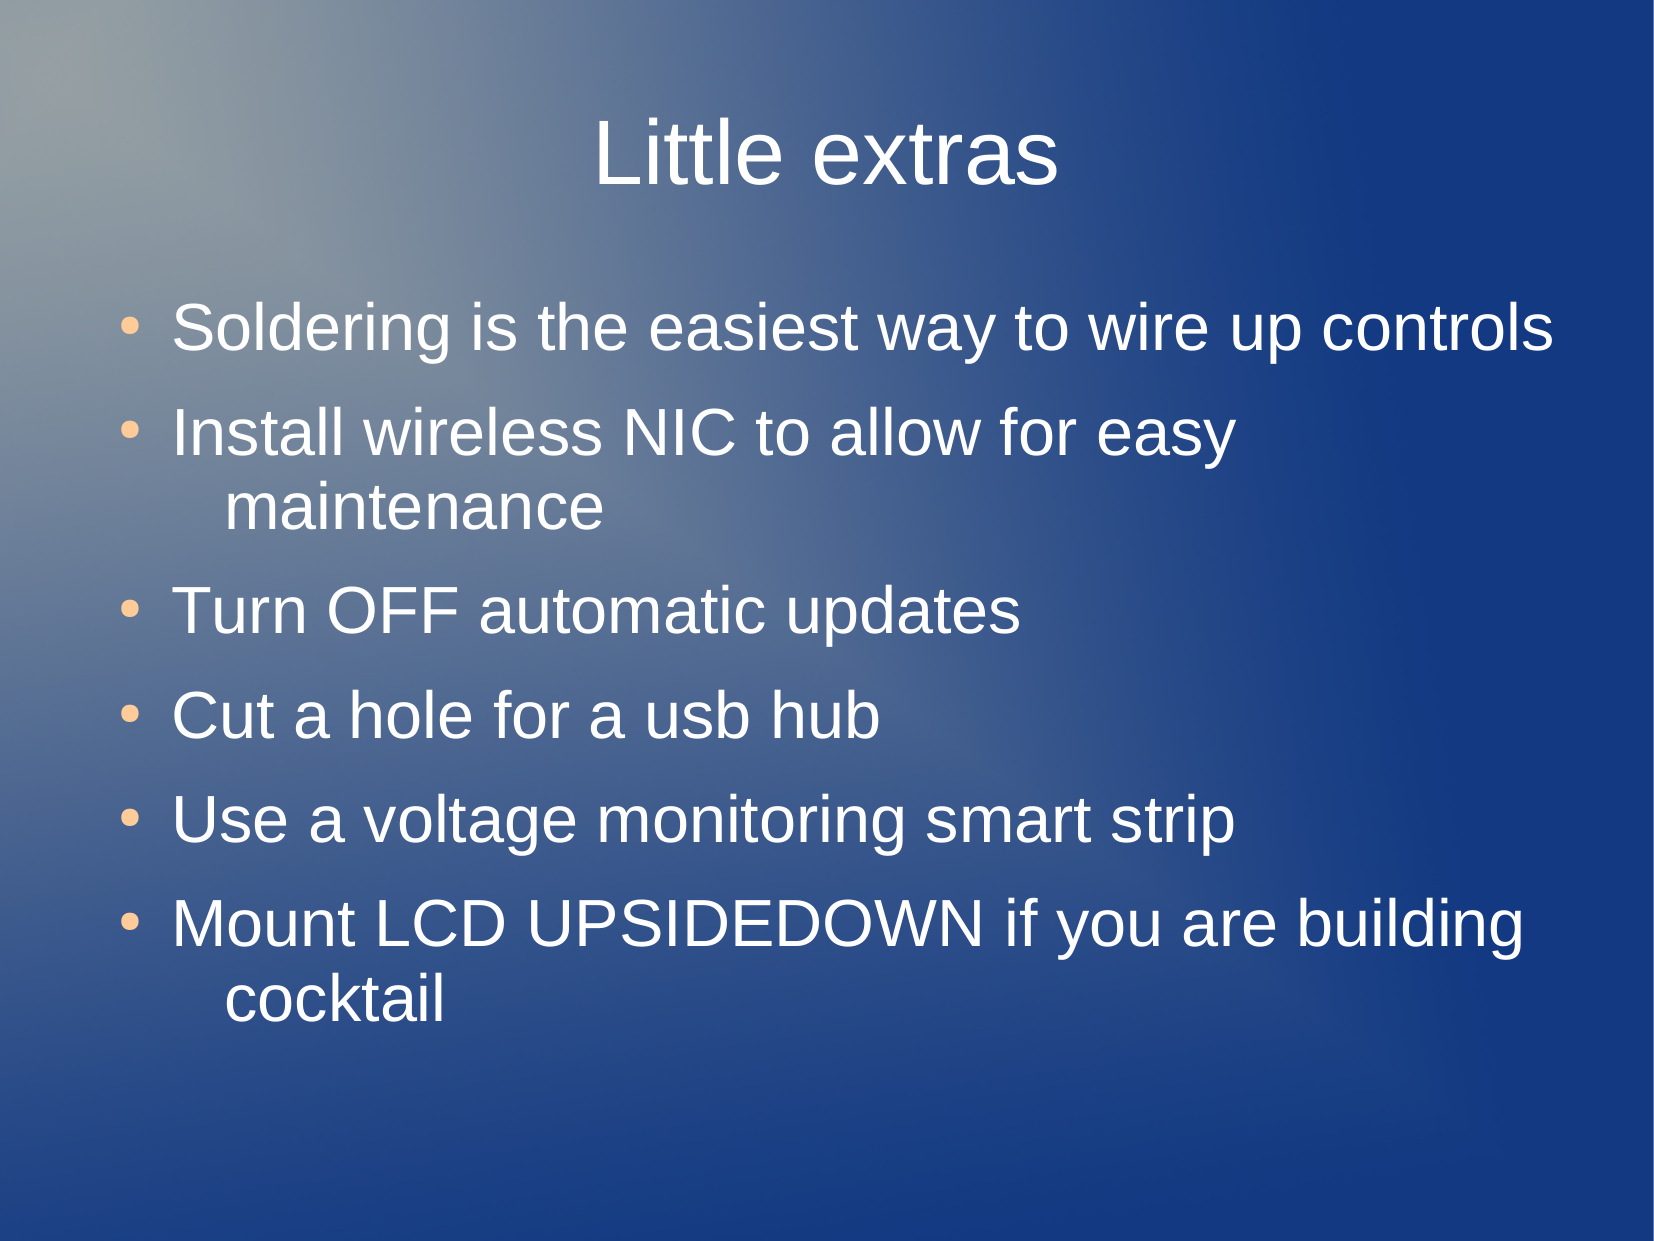

# Little extras
Soldering is the easiest way to wire up controls
Install wireless NIC to allow for easy maintenance
Turn OFF automatic updates
Cut a hole for a usb hub
Use a voltage monitoring smart strip
Mount LCD UPSIDEDOWN if you are building cocktail